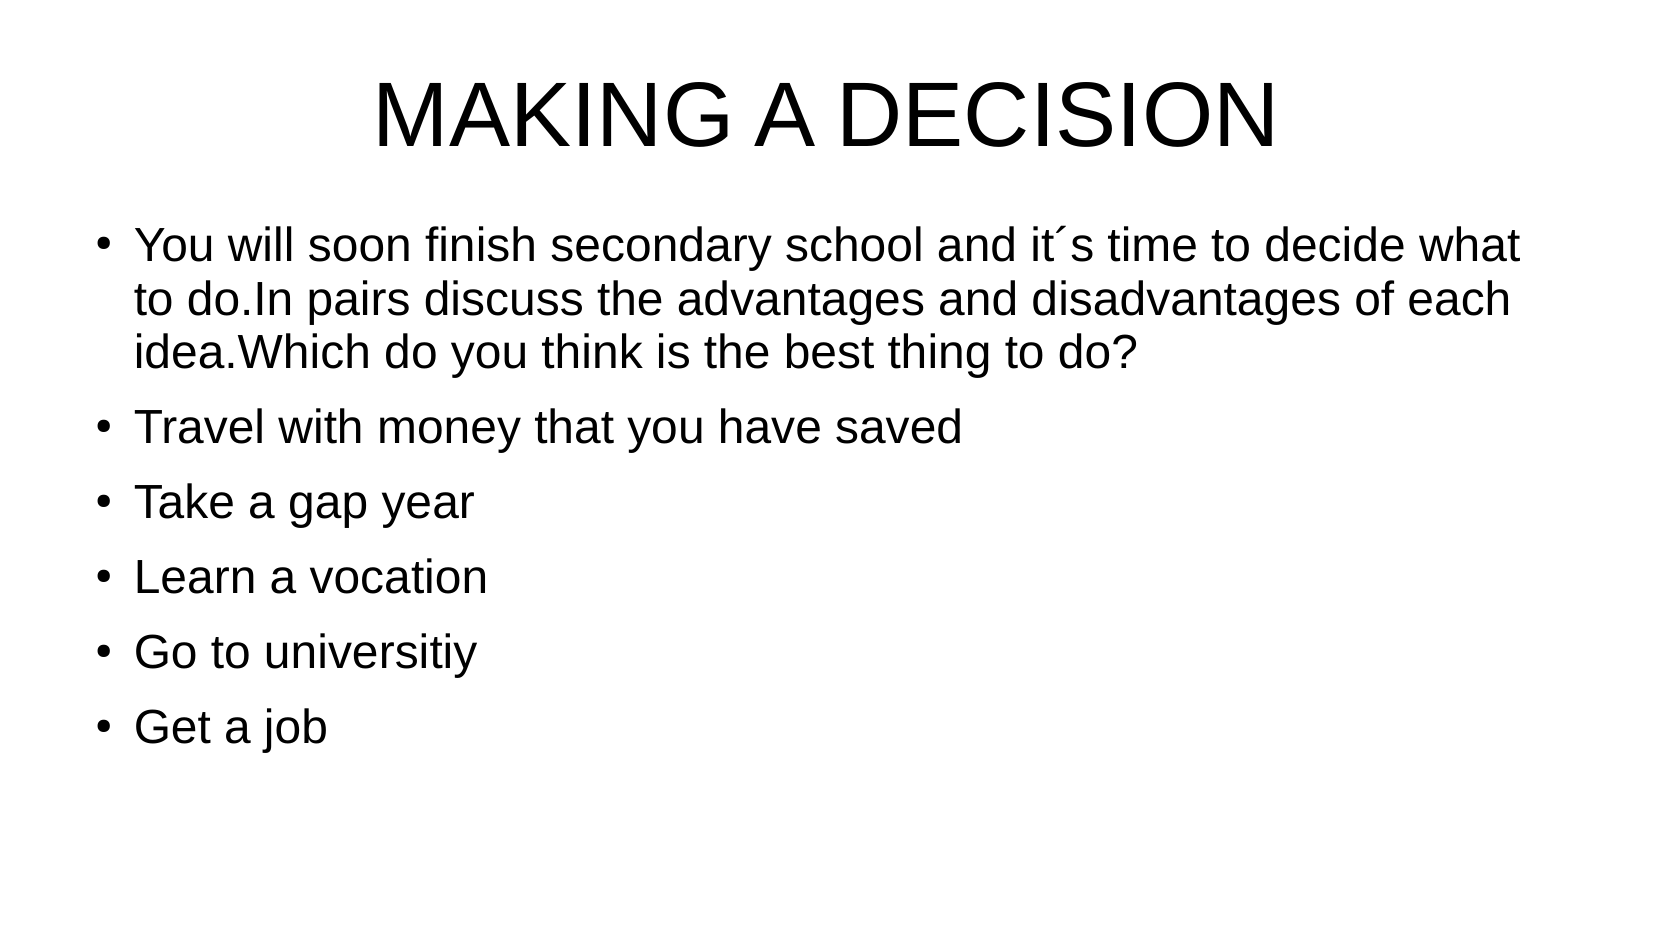

# MAKING A DECISION
You will soon finish secondary school and it´s time to decide what to do.In pairs discuss the advantages and disadvantages of each idea.Which do you think is the best thing to do?
Travel with money that you have saved
Take a gap year
Learn a vocation
Go to universitiy
Get a job